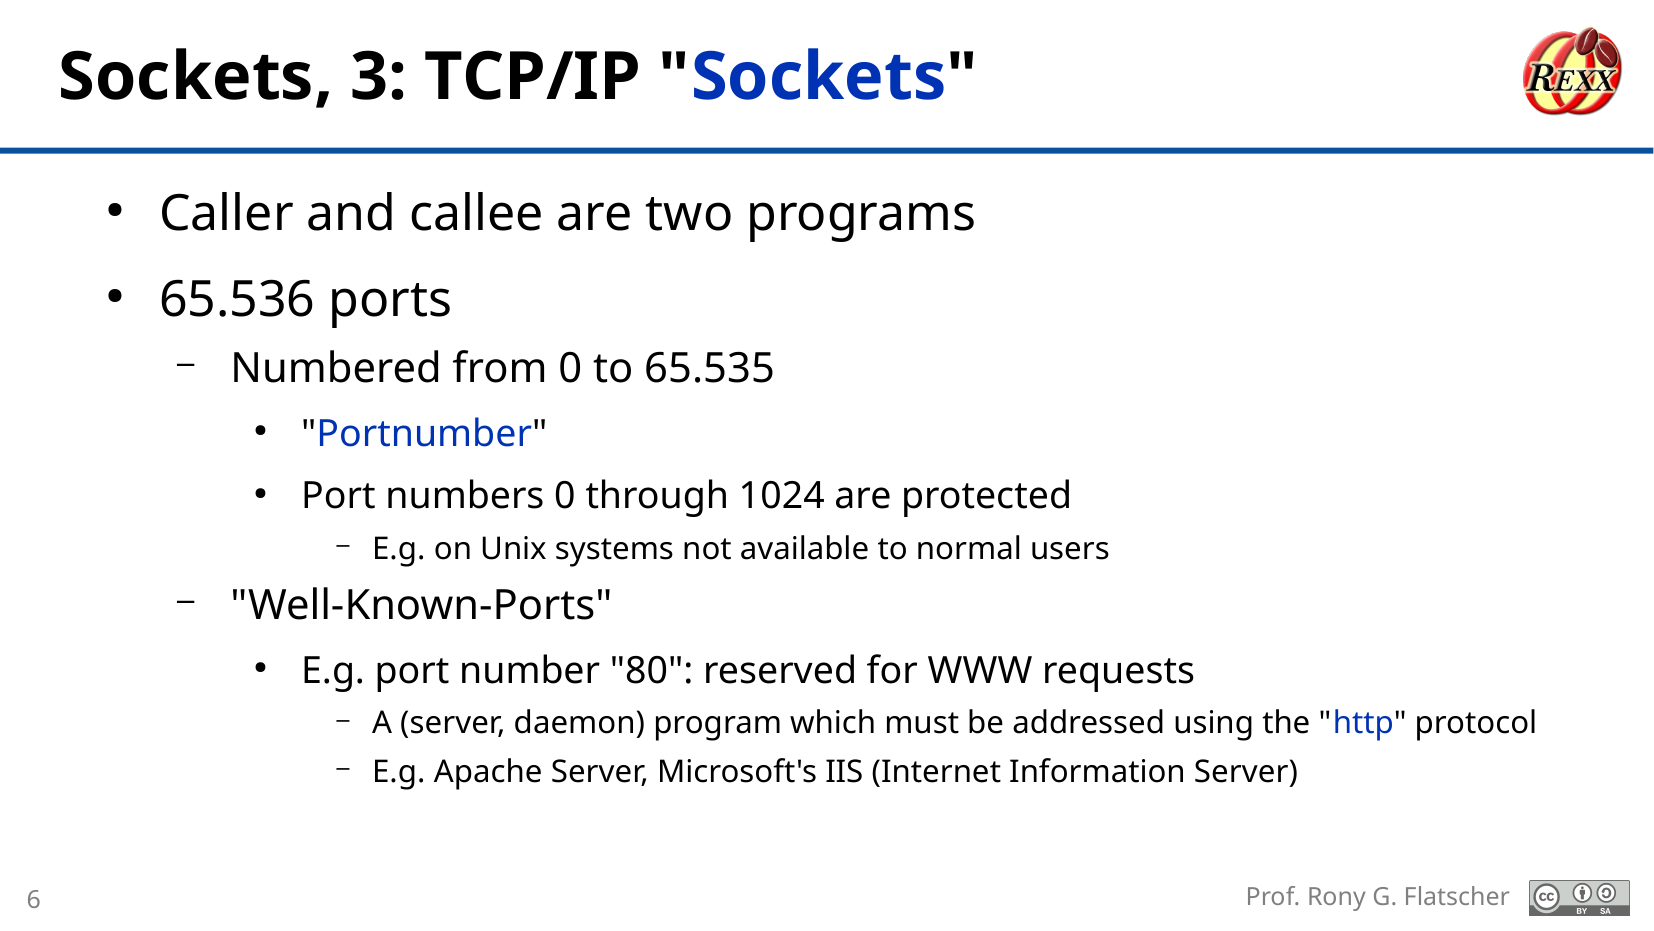

# Sockets, 3: TCP/IP "Sockets"
Caller and callee are two programs
65.536 ports
Numbered from 0 to 65.535
"Portnumber"
Port numbers 0 through 1024 are protected
E.g. on Unix systems not available to normal users
"Well-Known-Ports"
E.g. port number "80": reserved for WWW requests
A (server, daemon) program which must be addressed using the "http" protocol
E.g. Apache Server, Microsoft's IIS (Internet Information Server)